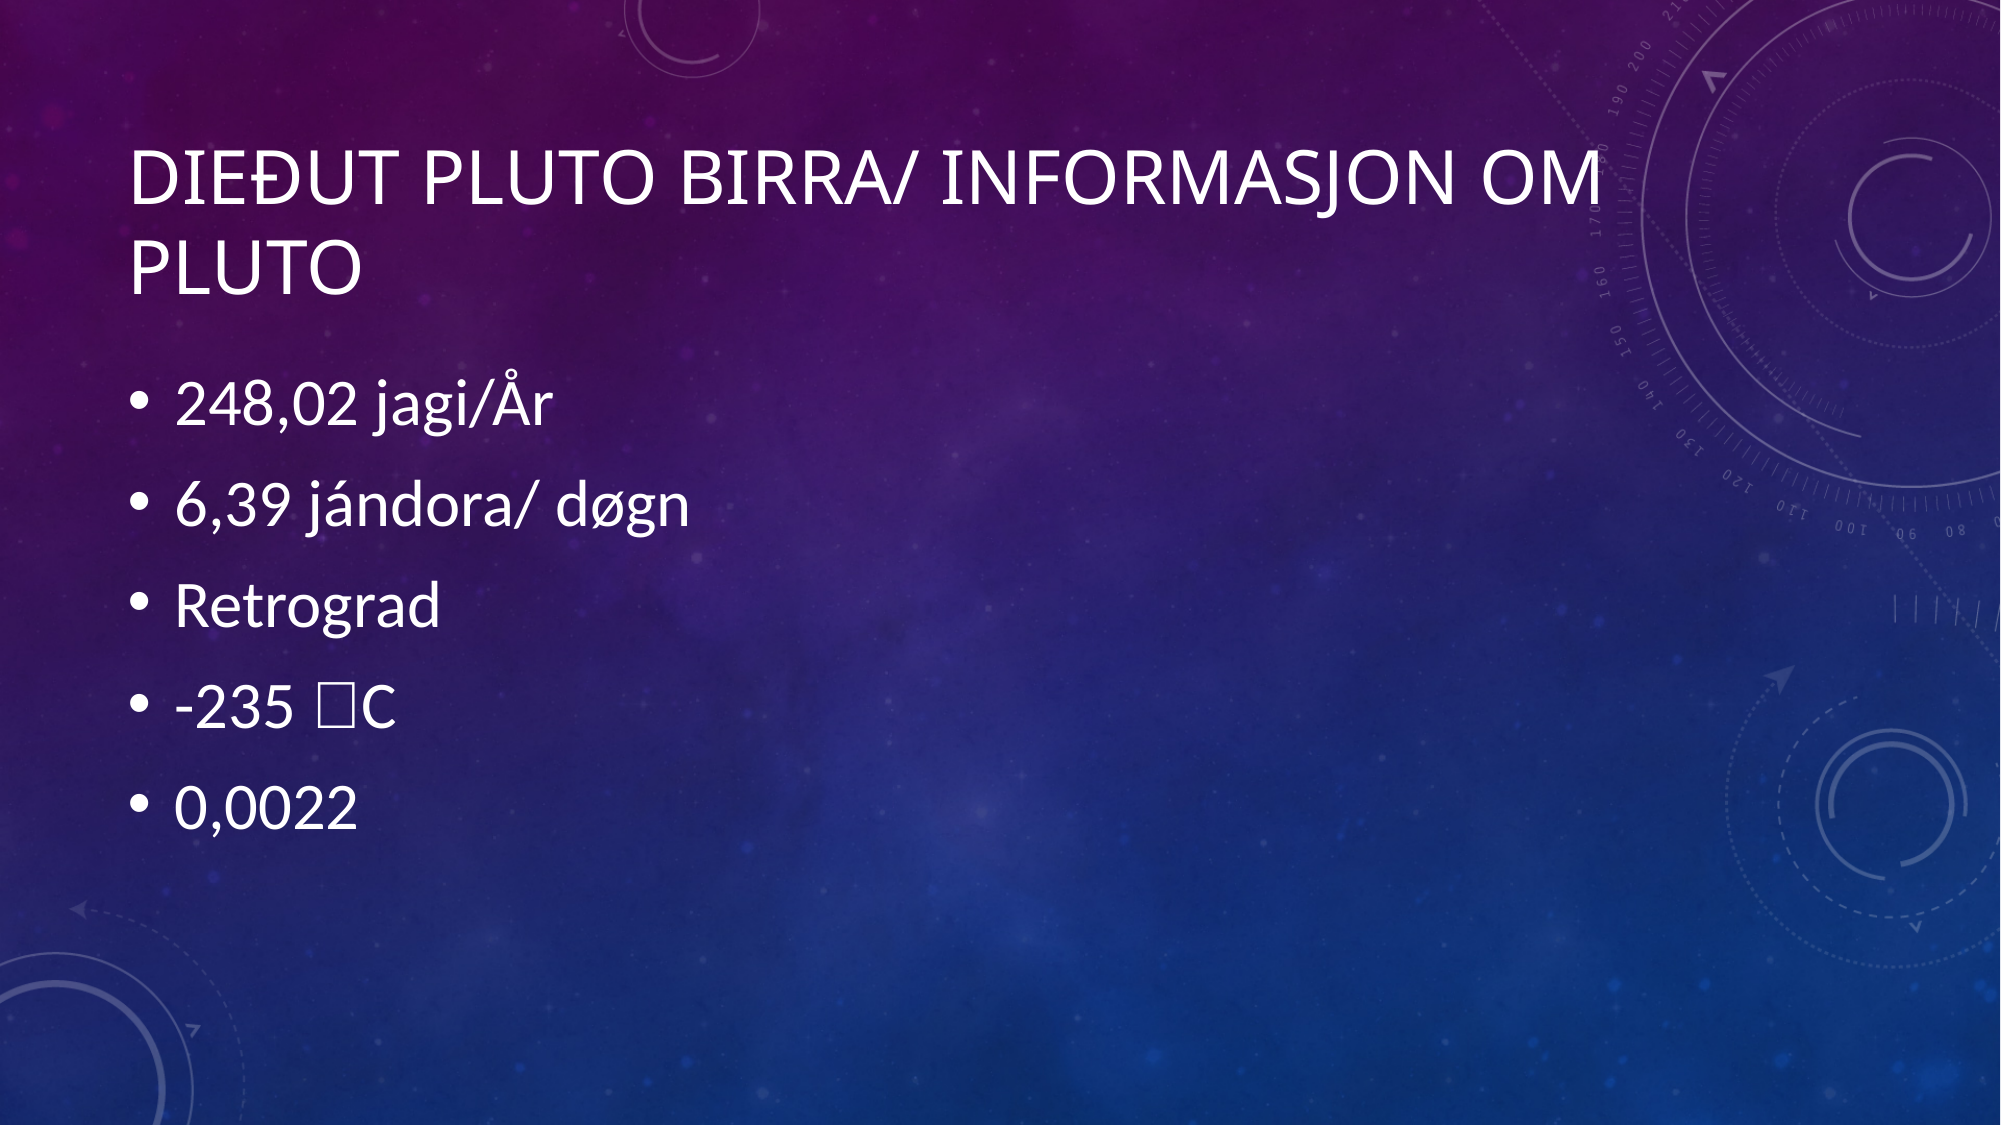

# Dieđut pluto birra/ Informasjon om pluto
248,02 jagi/År
6,39 jándora/ døgn
Retrograd
-235 C
0,0022